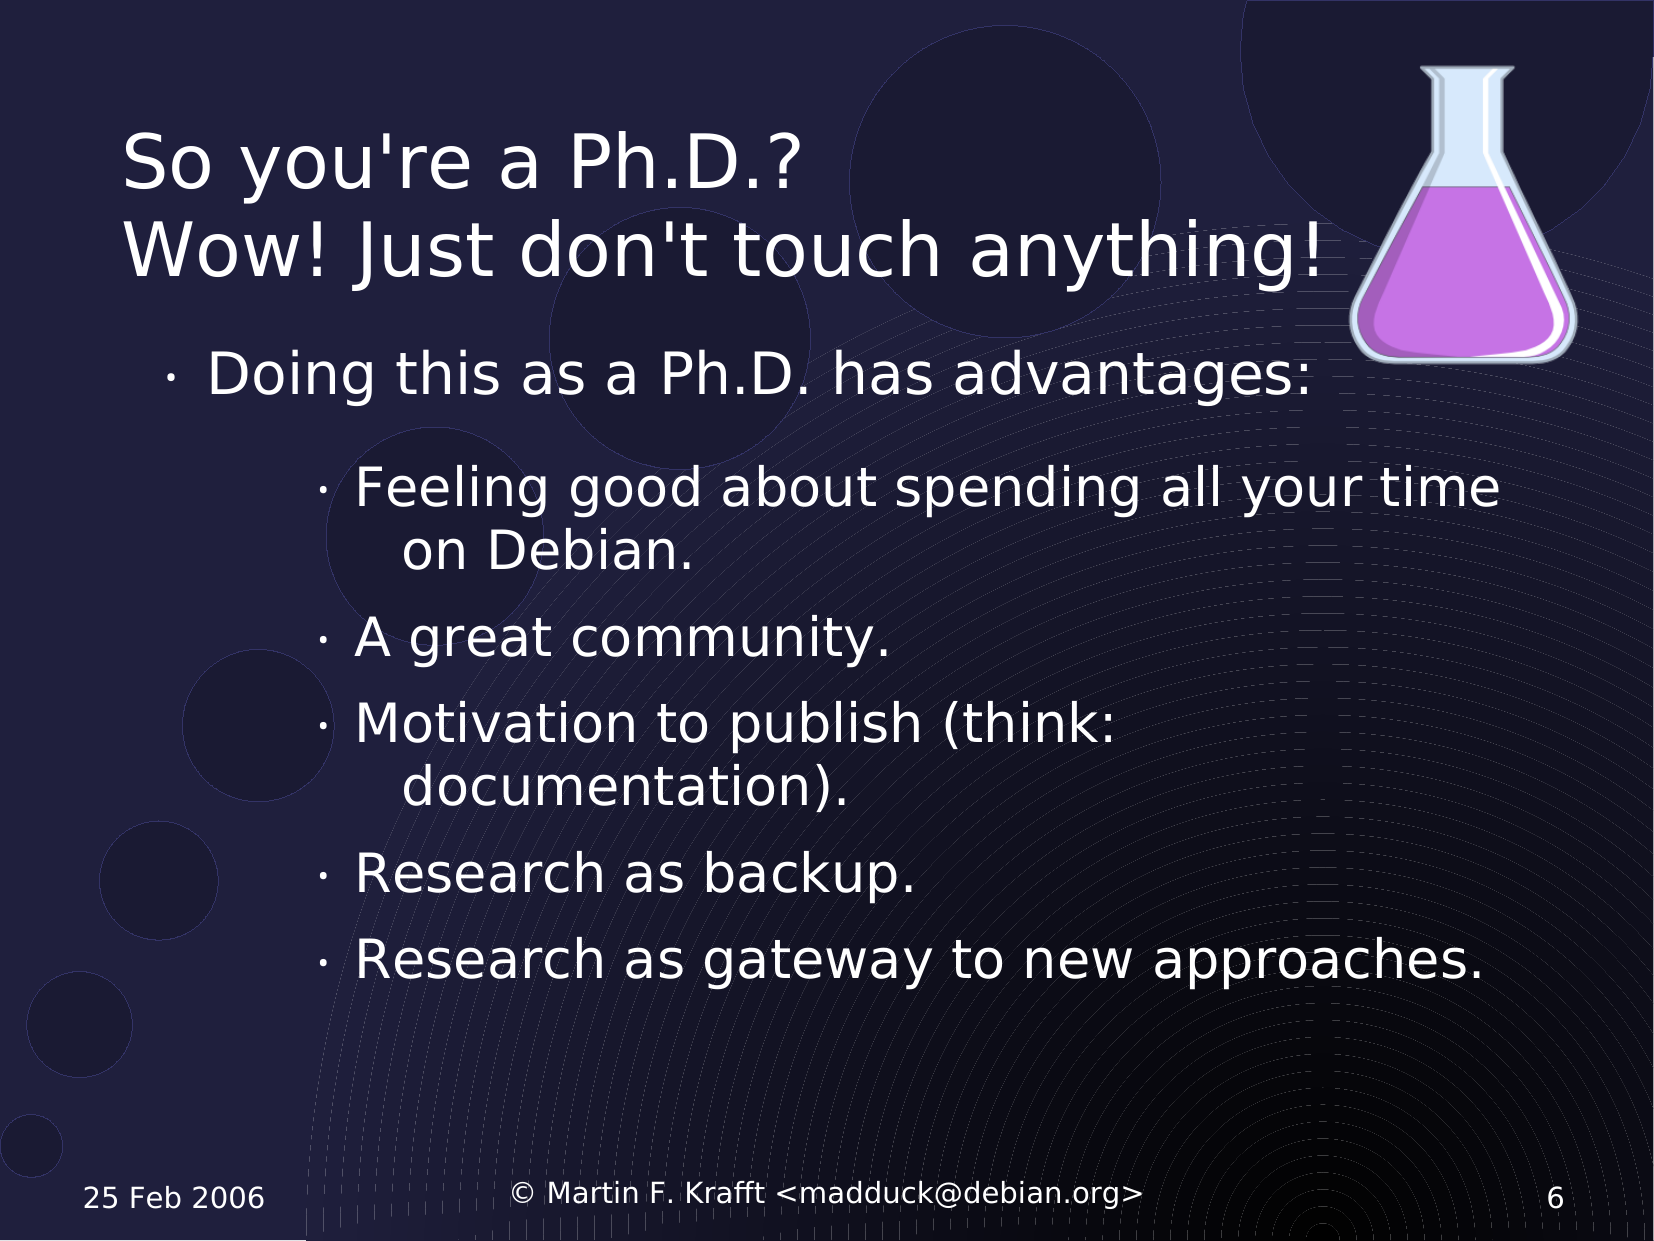

# So you're a Ph.D.? Wow! Just don't touch anything!
Doing this as a Ph.D. has advantages:
Feeling good about spending all your time on Debian.
A great community.
Motivation to publish (think: documentation).
Research as backup.
Research as gateway to new approaches.
© Martin F. Krafft <madduck@debian.org>
25 Feb 2006
6